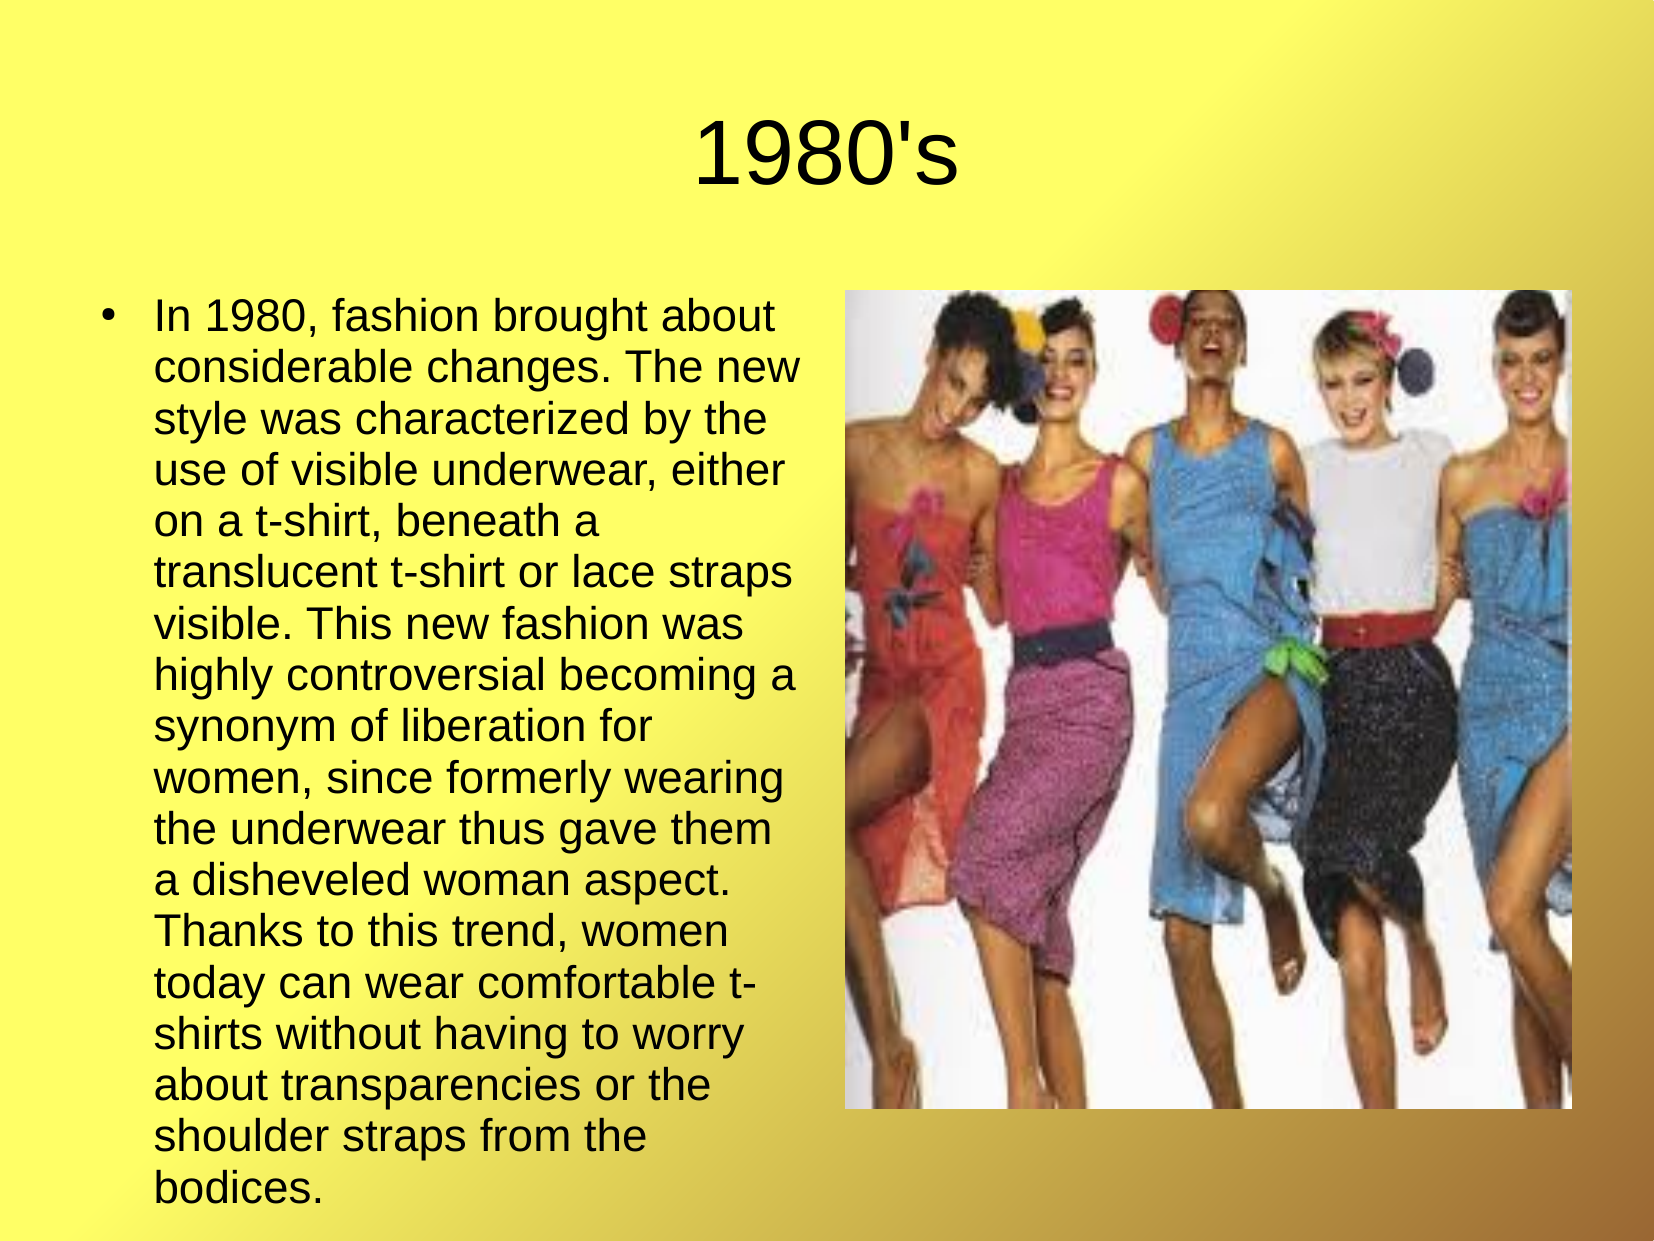

# 1980's
In 1980, fashion brought about considerable changes. The new style was characterized by the use of visible underwear, either on a t-shirt, beneath a translucent t-shirt or lace straps visible. This new fashion was highly controversial becoming a synonym of liberation for women, since formerly wearing the underwear thus gave them a disheveled woman aspect. Thanks to this trend, women today can wear comfortable t-shirts without having to worry about transparencies or the shoulder straps from the bodices.